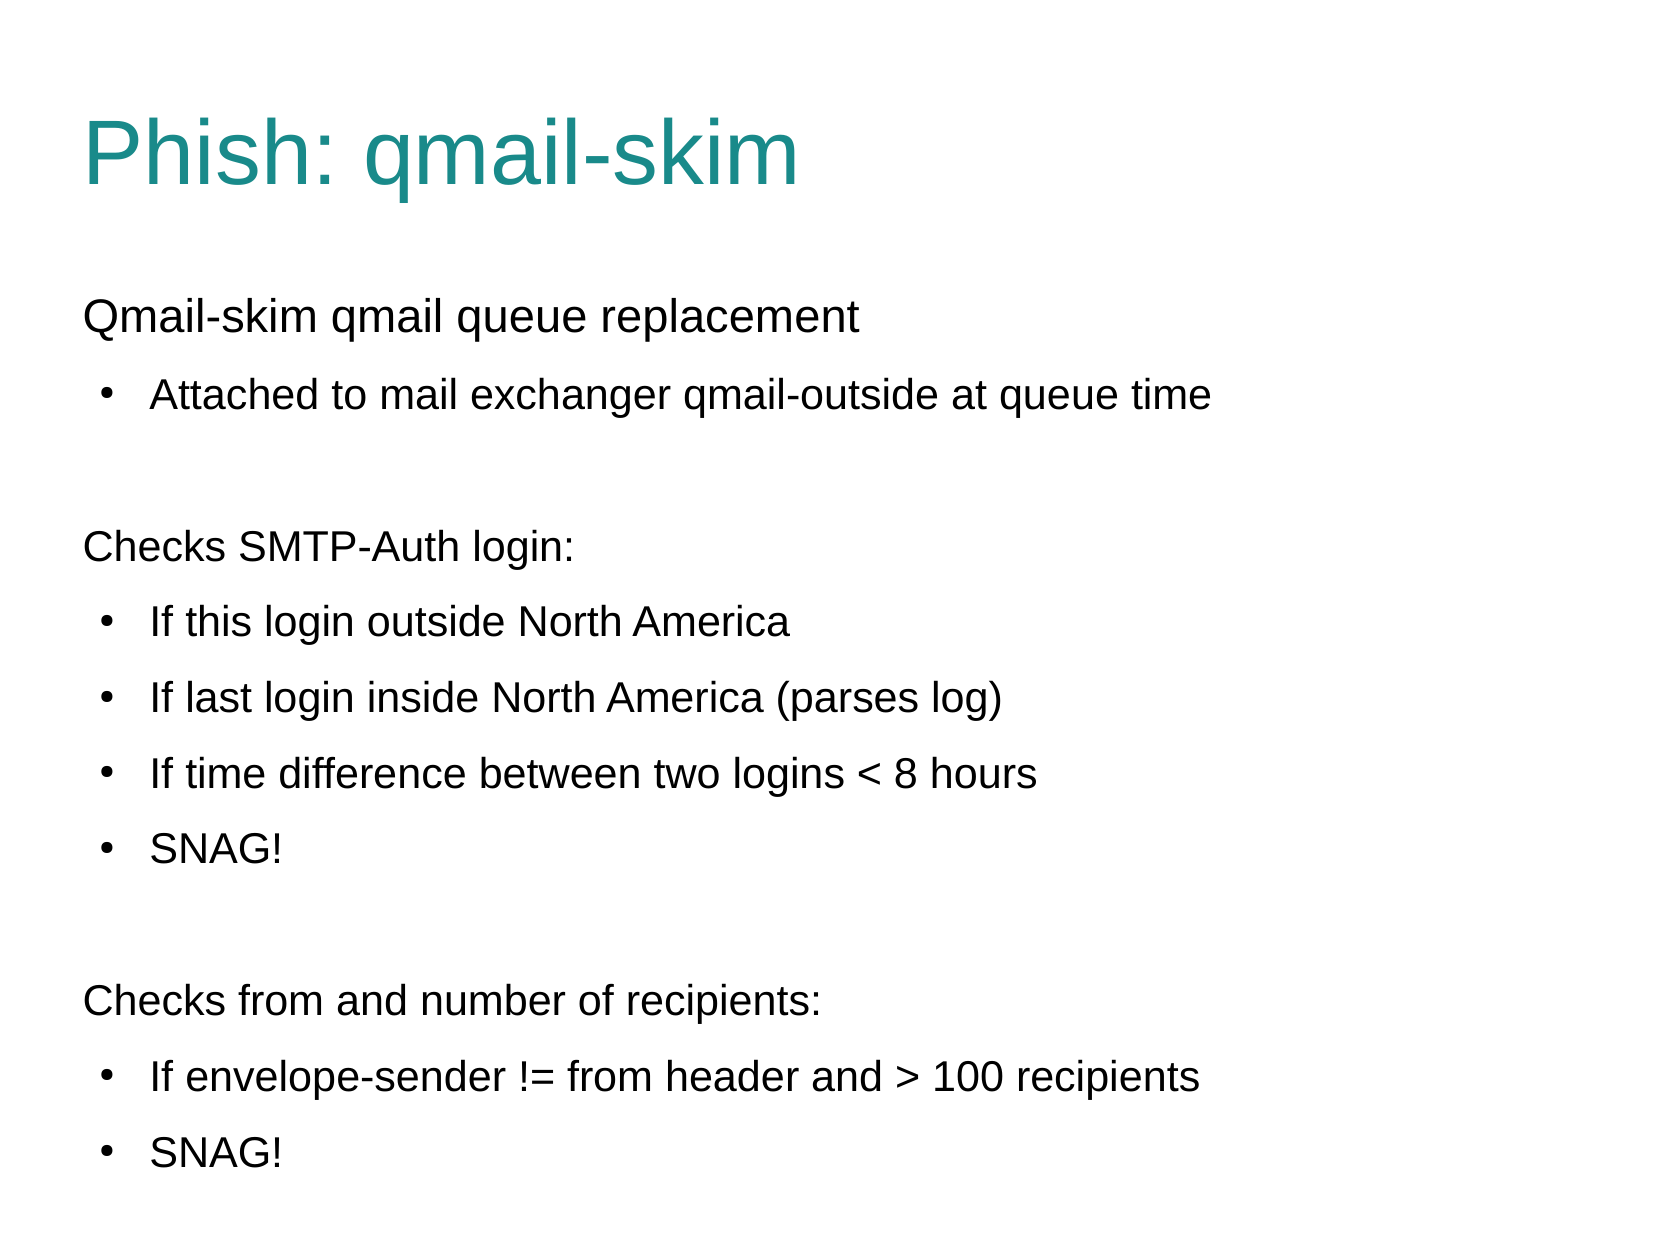

# Phish: qmail-skim
Qmail-skim qmail queue replacement
Attached to mail exchanger qmail-outside at queue time
Checks SMTP-Auth login:
If this login outside North America
If last login inside North America (parses log)
If time difference between two logins < 8 hours
SNAG!
Checks from and number of recipients:
If envelope-sender != from header and > 100 recipients
SNAG!